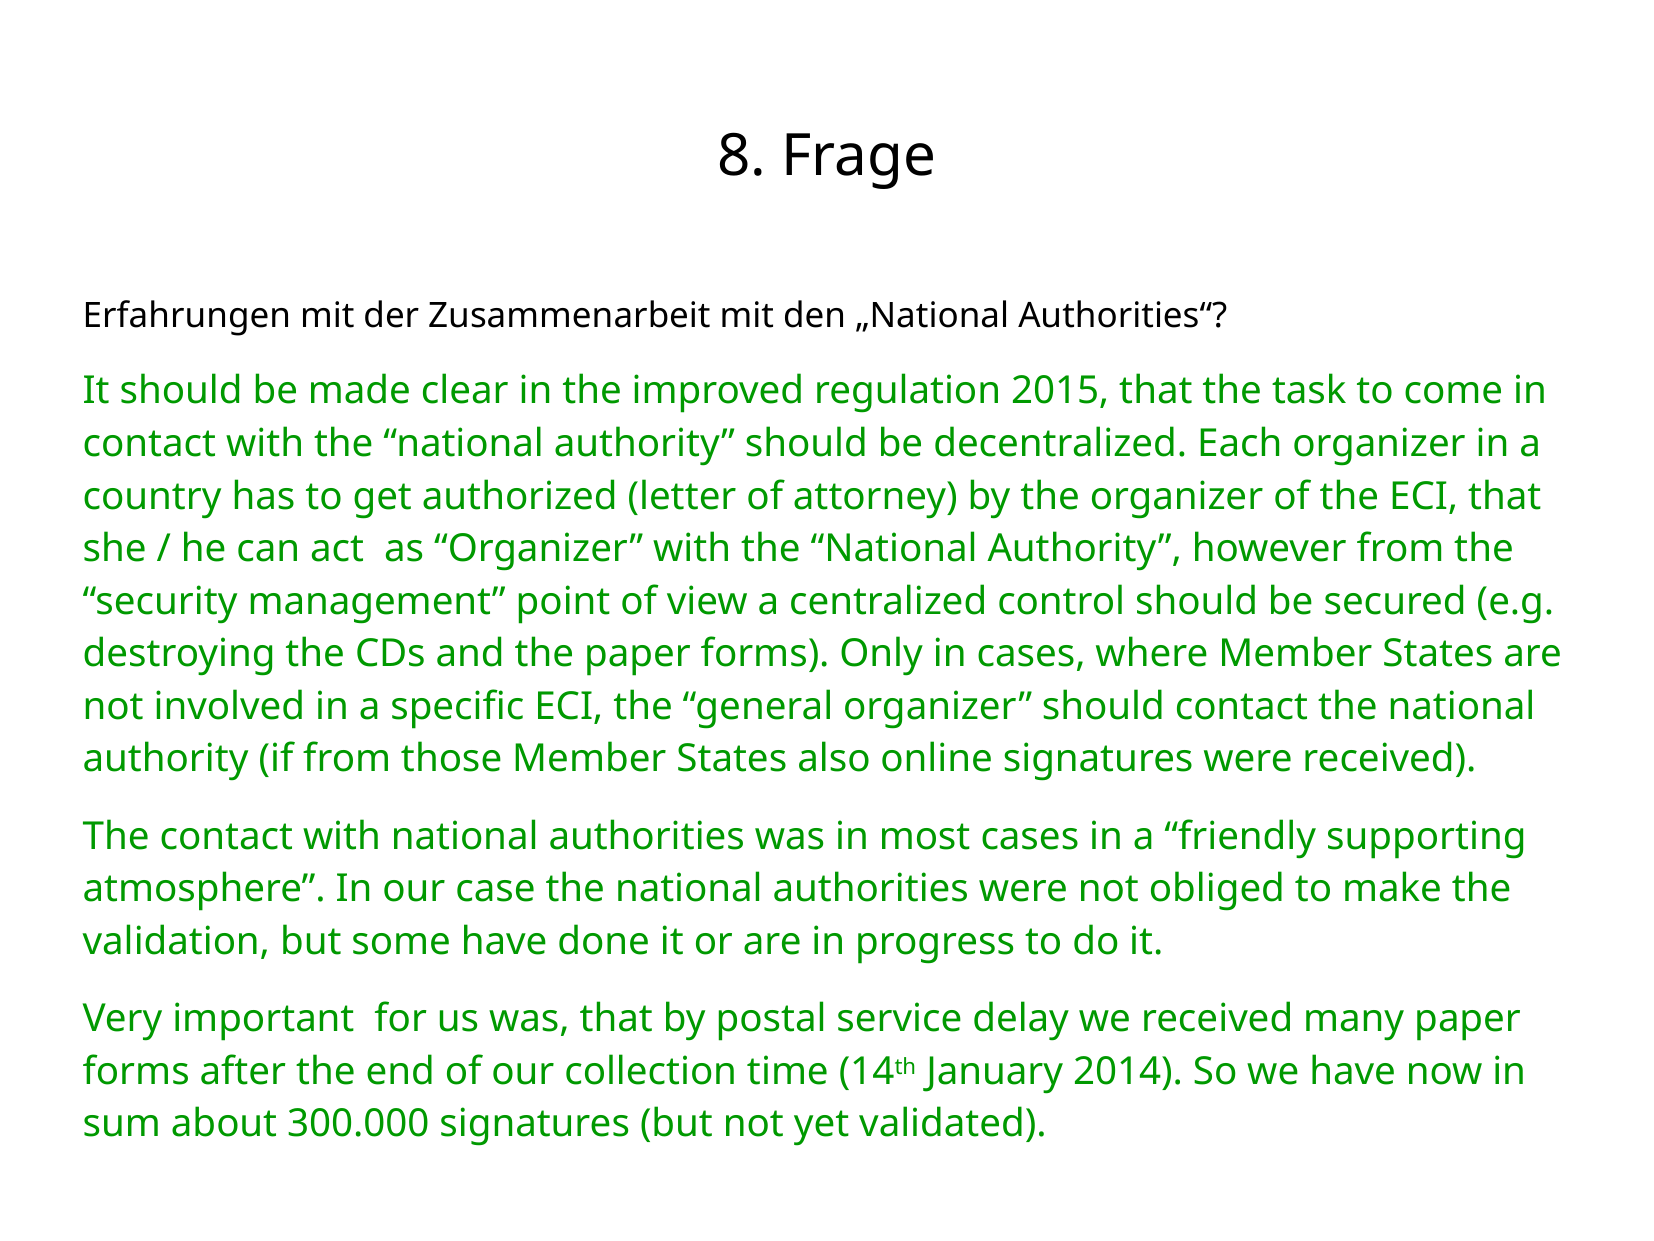

# 8. Frage
Erfahrungen mit der Zusammenarbeit mit den „National Authorities“?
It should be made clear in the improved regulation 2015, that the task to come in contact with the “national authority” should be decentralized. Each organizer in a country has to get authorized (letter of attorney) by the organizer of the ECI, that she / he can act as “Organizer” with the “National Authority”, however from the “security management” point of view a centralized control should be secured (e.g. destroying the CDs and the paper forms). Only in cases, where Member States are not involved in a specific ECI, the “general organizer” should contact the national authority (if from those Member States also online signatures were received).
The contact with national authorities was in most cases in a “friendly supporting atmosphere”. In our case the national authorities were not obliged to make the validation, but some have done it or are in progress to do it.
Very important for us was, that by postal service delay we received many paper forms after the end of our collection time (14th January 2014). So we have now in sum about 300.000 signatures (but not yet validated).